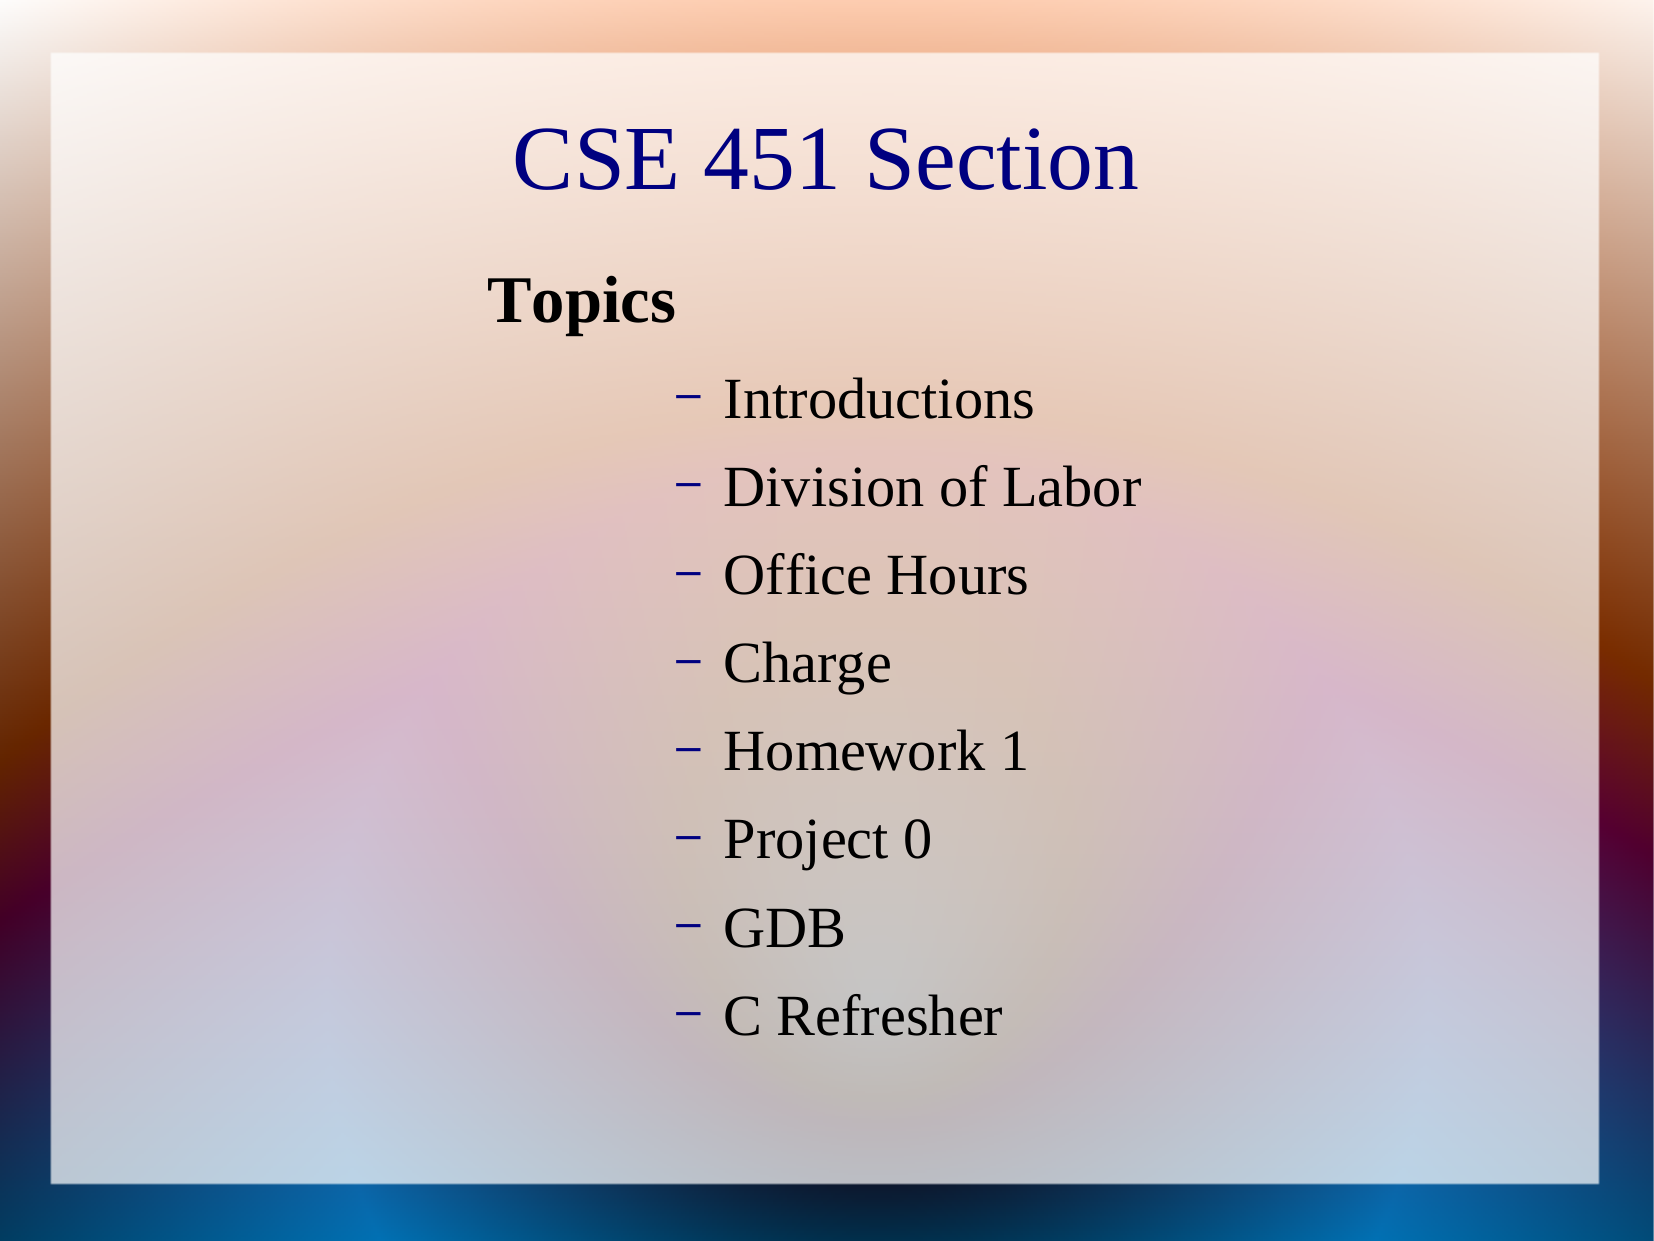

# CSE 451 Section
Topics
Introductions
Division of Labor
Office Hours
Charge
Homework 1
Project 0
GDB
C Refresher